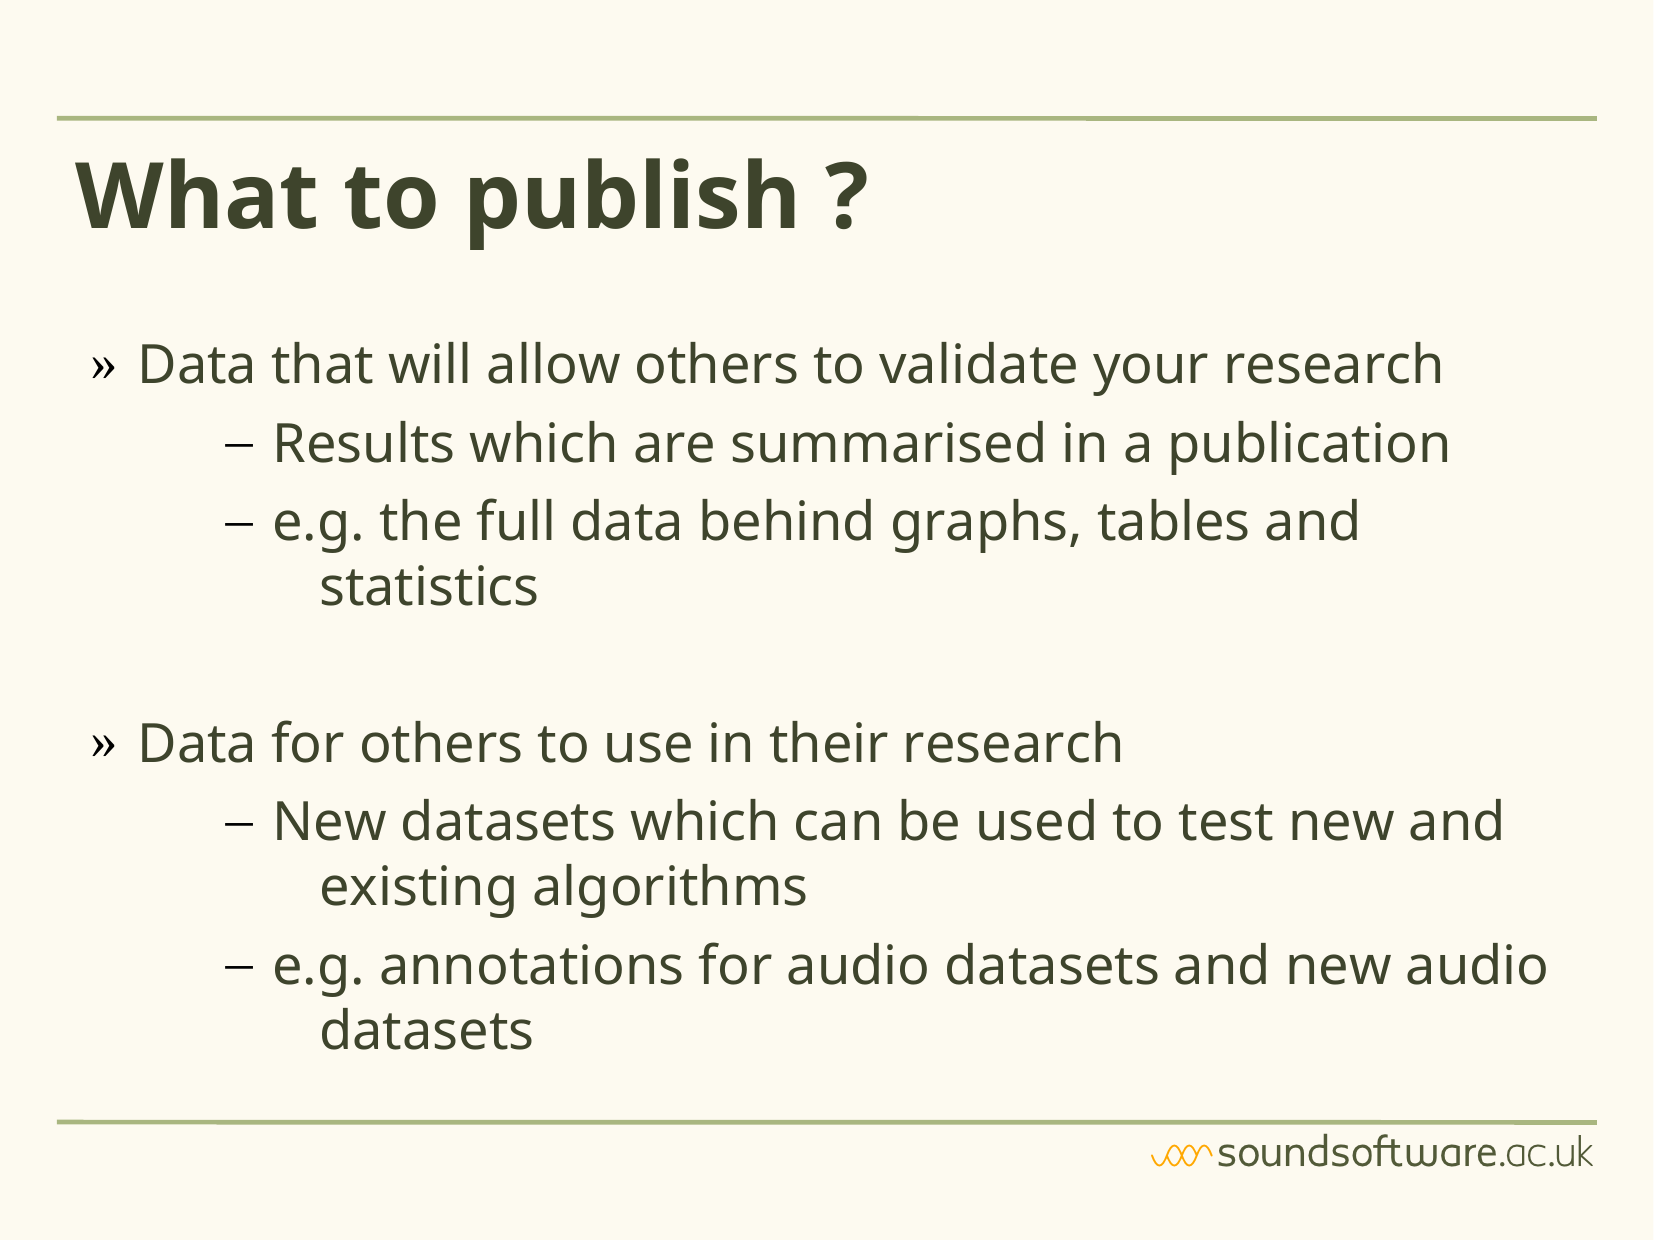

# What to publish ?
Data that will allow others to validate your research
Results which are summarised in a publication
e.g. the full data behind graphs, tables and statistics
Data for others to use in their research
New datasets which can be used to test new and existing algorithms
e.g. annotations for audio datasets and new audio datasets